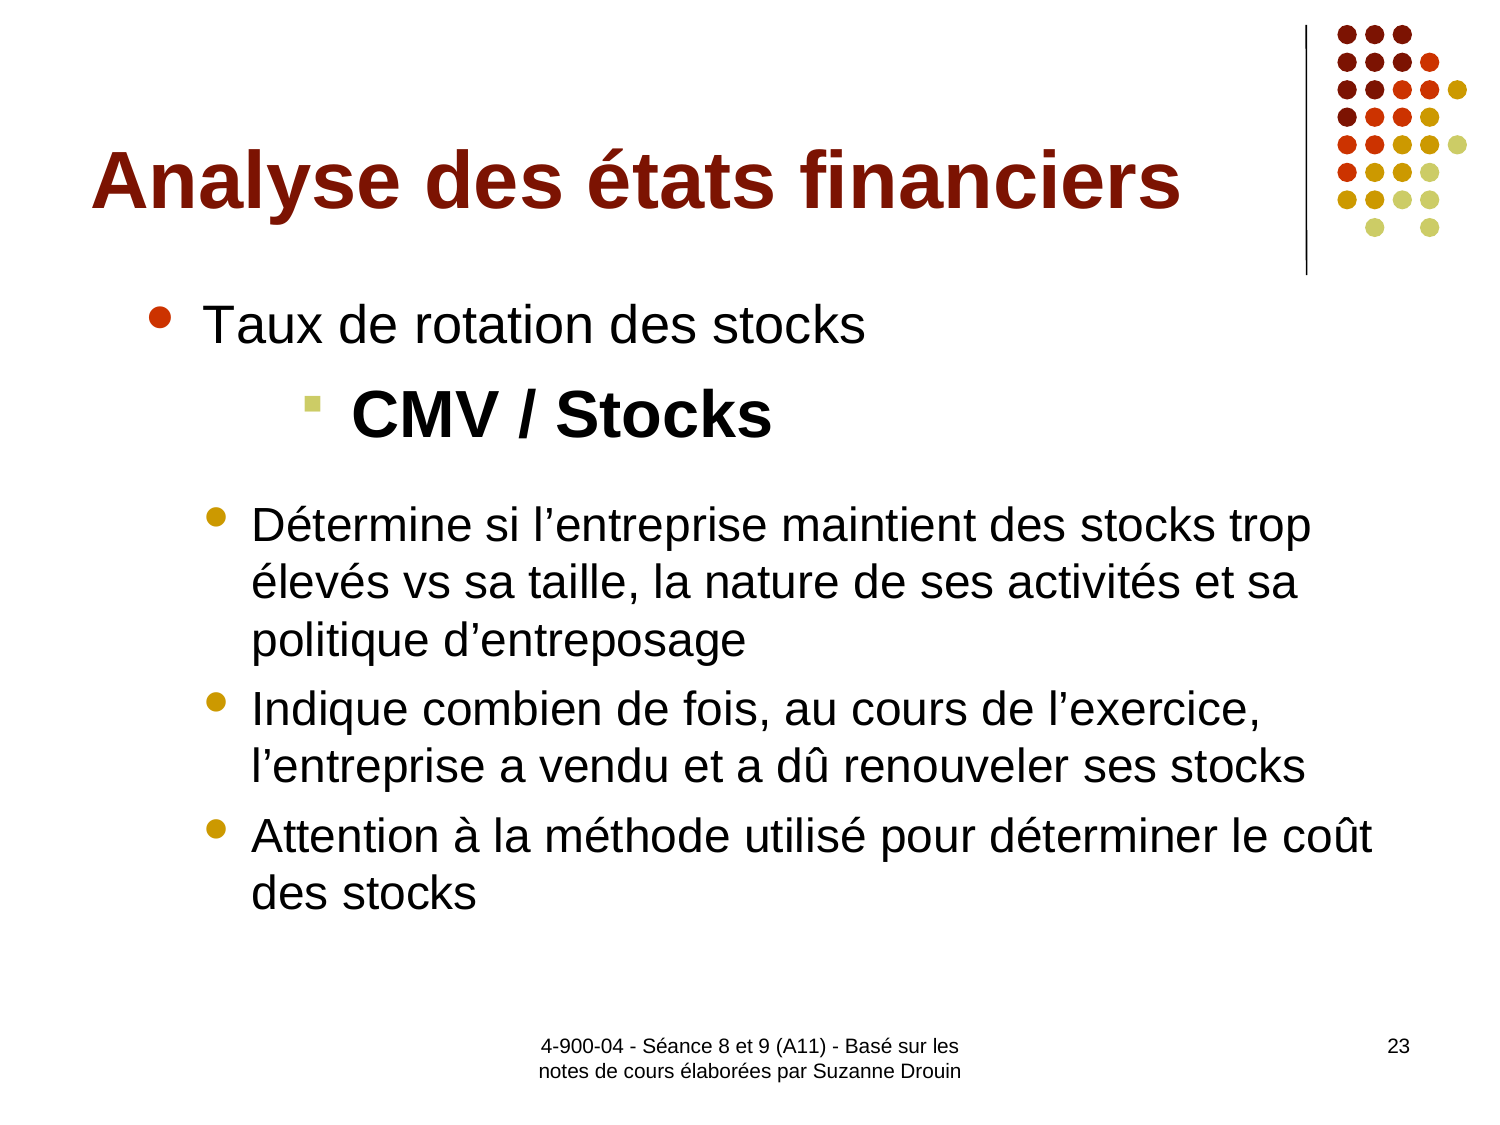

Analyse des états financiers
Taux de rotation des stocks
CMV / Stocks
Détermine si l’entreprise maintient des stocks trop élevés vs sa taille, la nature de ses activités et sa politique d’entreposage
Indique combien de fois, au cours de l’exercice, l’entreprise a vendu et a dû renouveler ses stocks
Attention à la méthode utilisé pour déterminer le coût des stocks
4-900-04 - Séance 8 et 9 (A11) - Basé sur les notes de cours élaborées par Suzanne Drouin